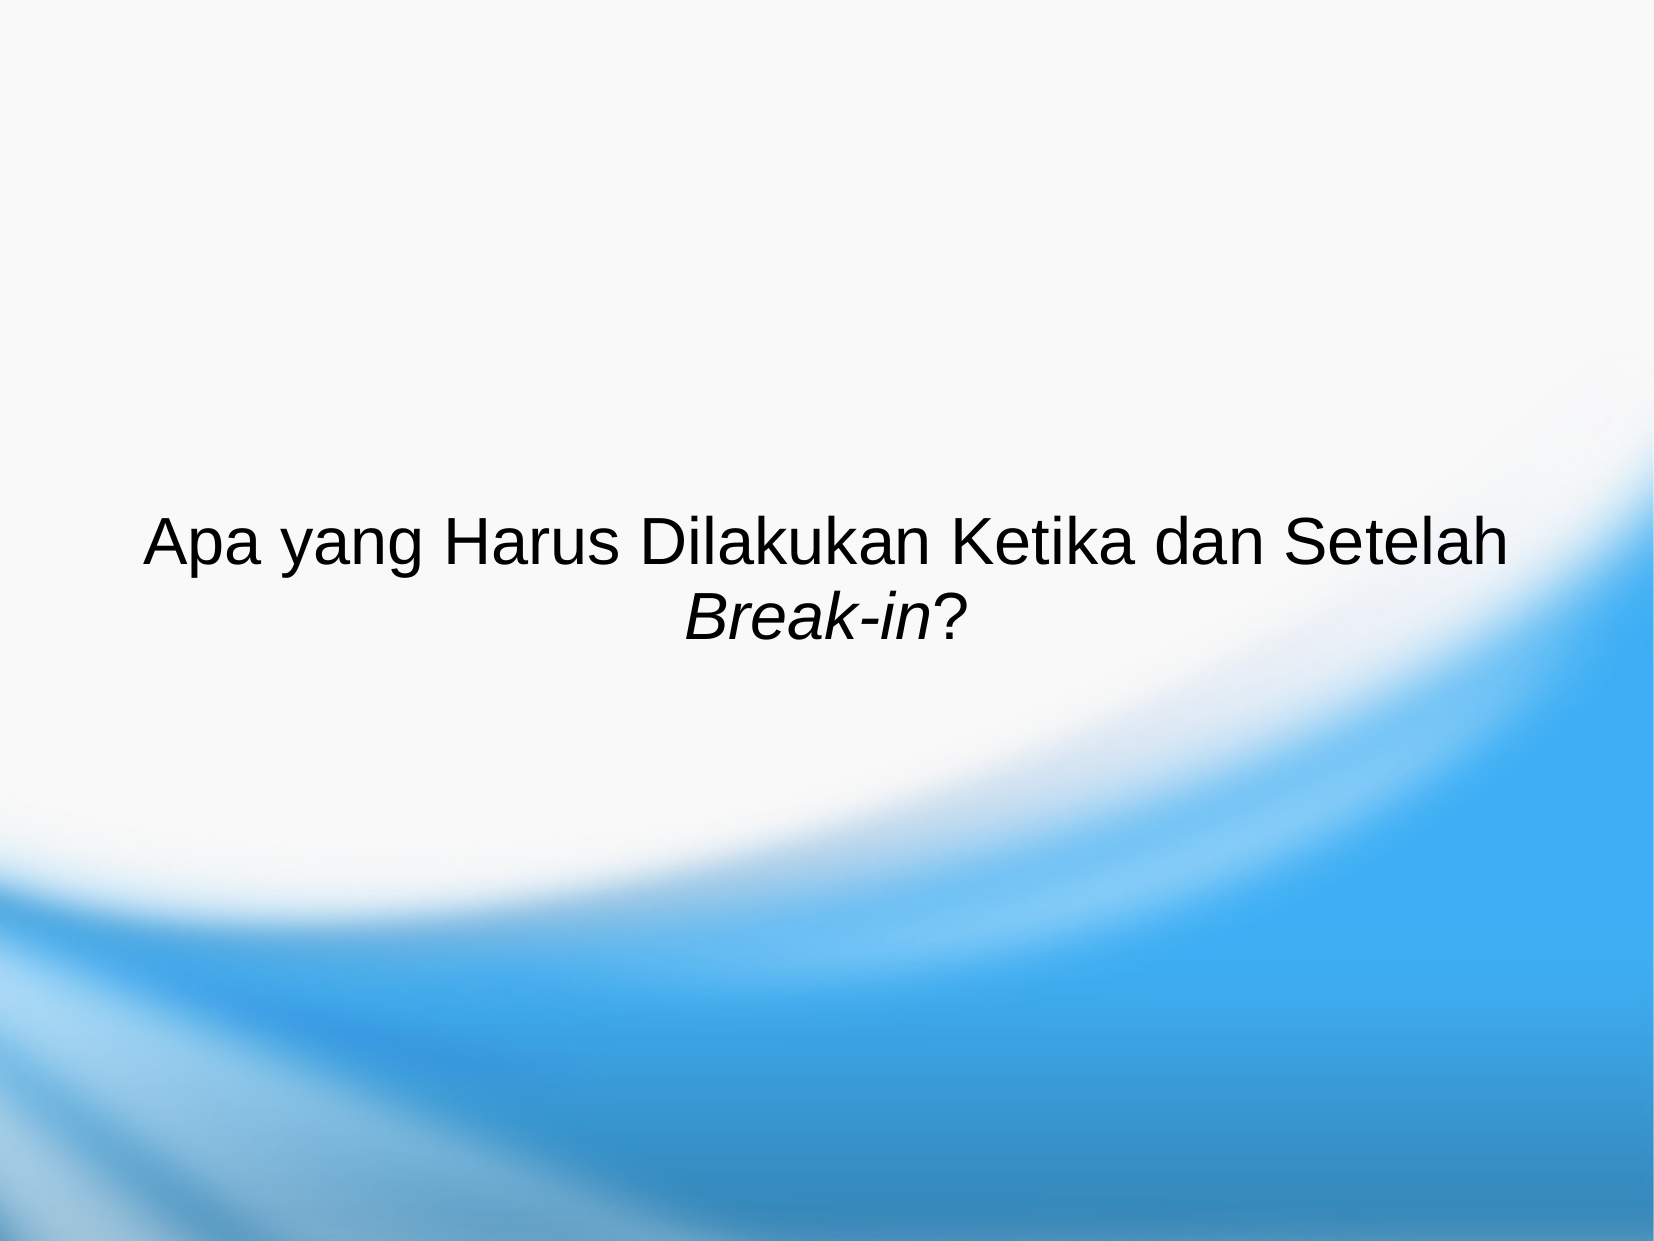

# Apa yang Harus Dilakukan Ketika dan Setelah Break-in?